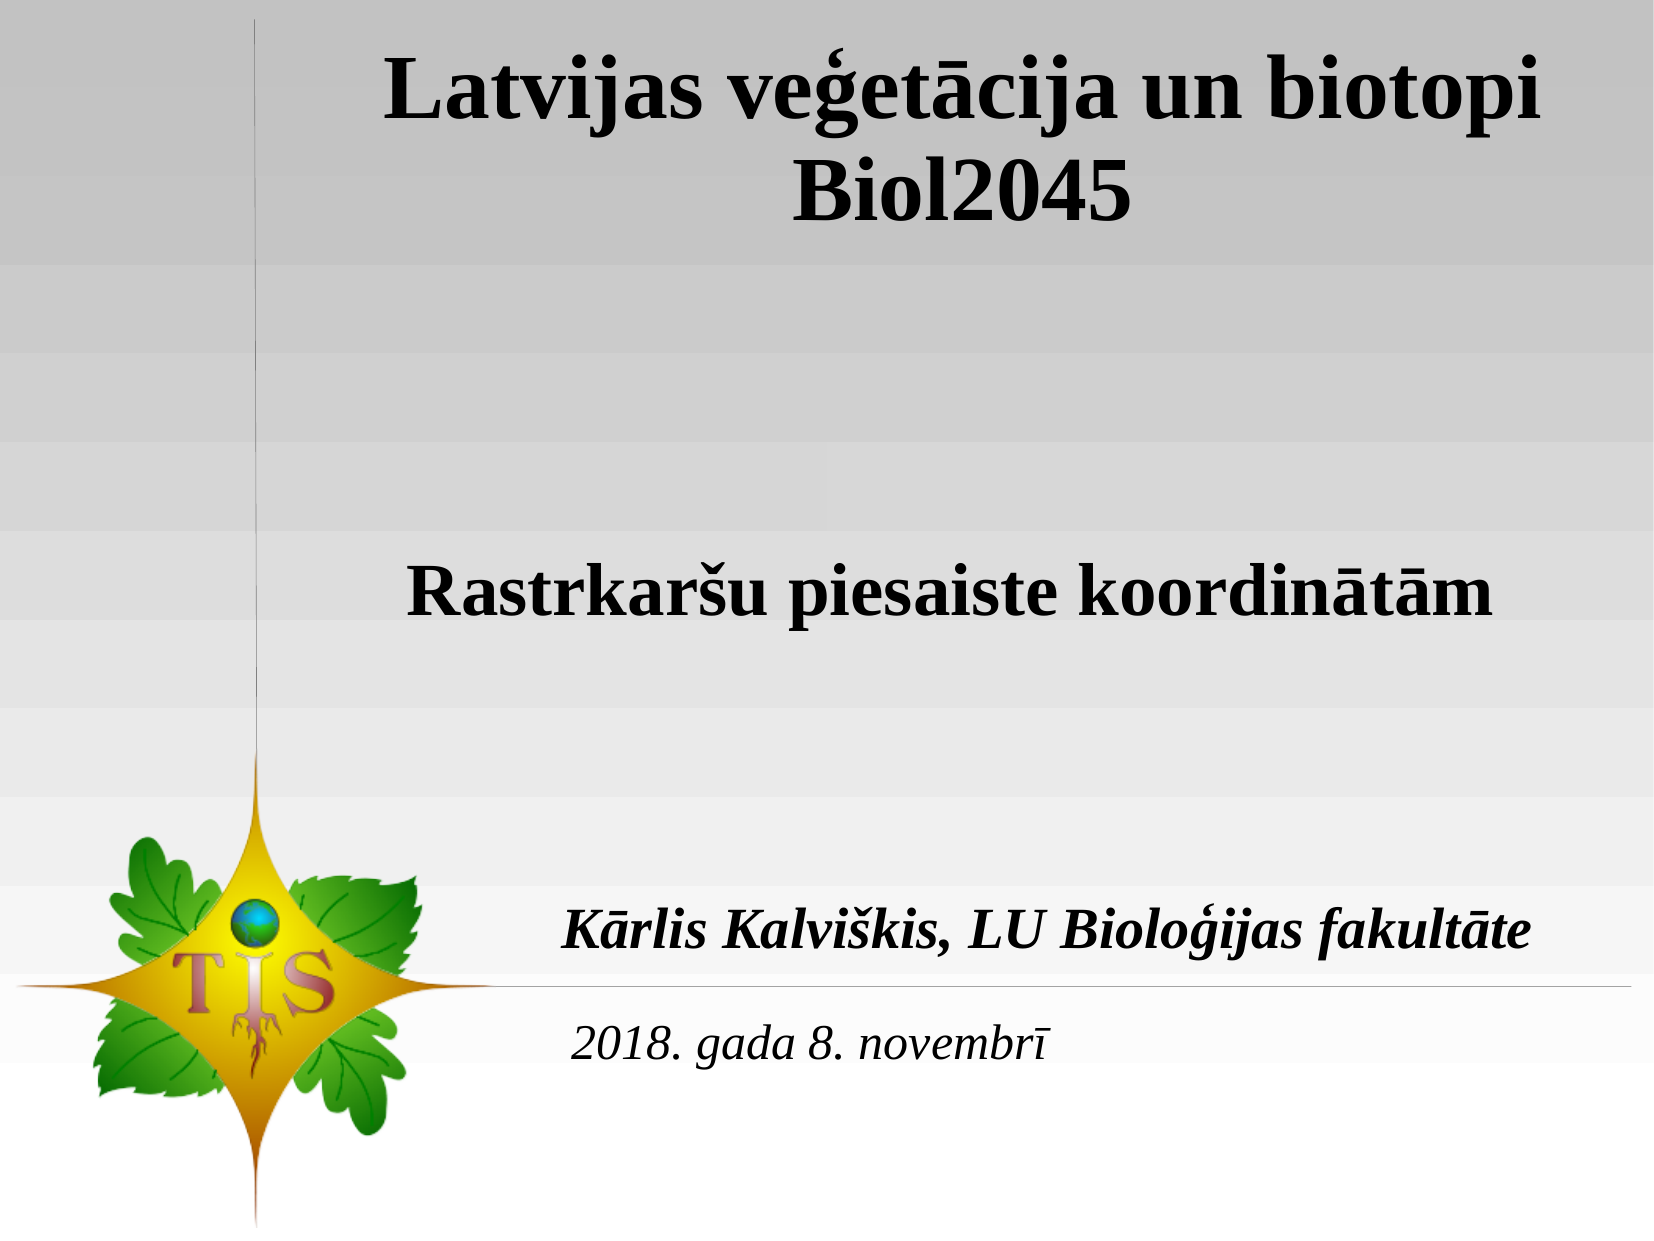

# Rastrkaršu piesaiste koordinātām
2018. gada 8. novembrī